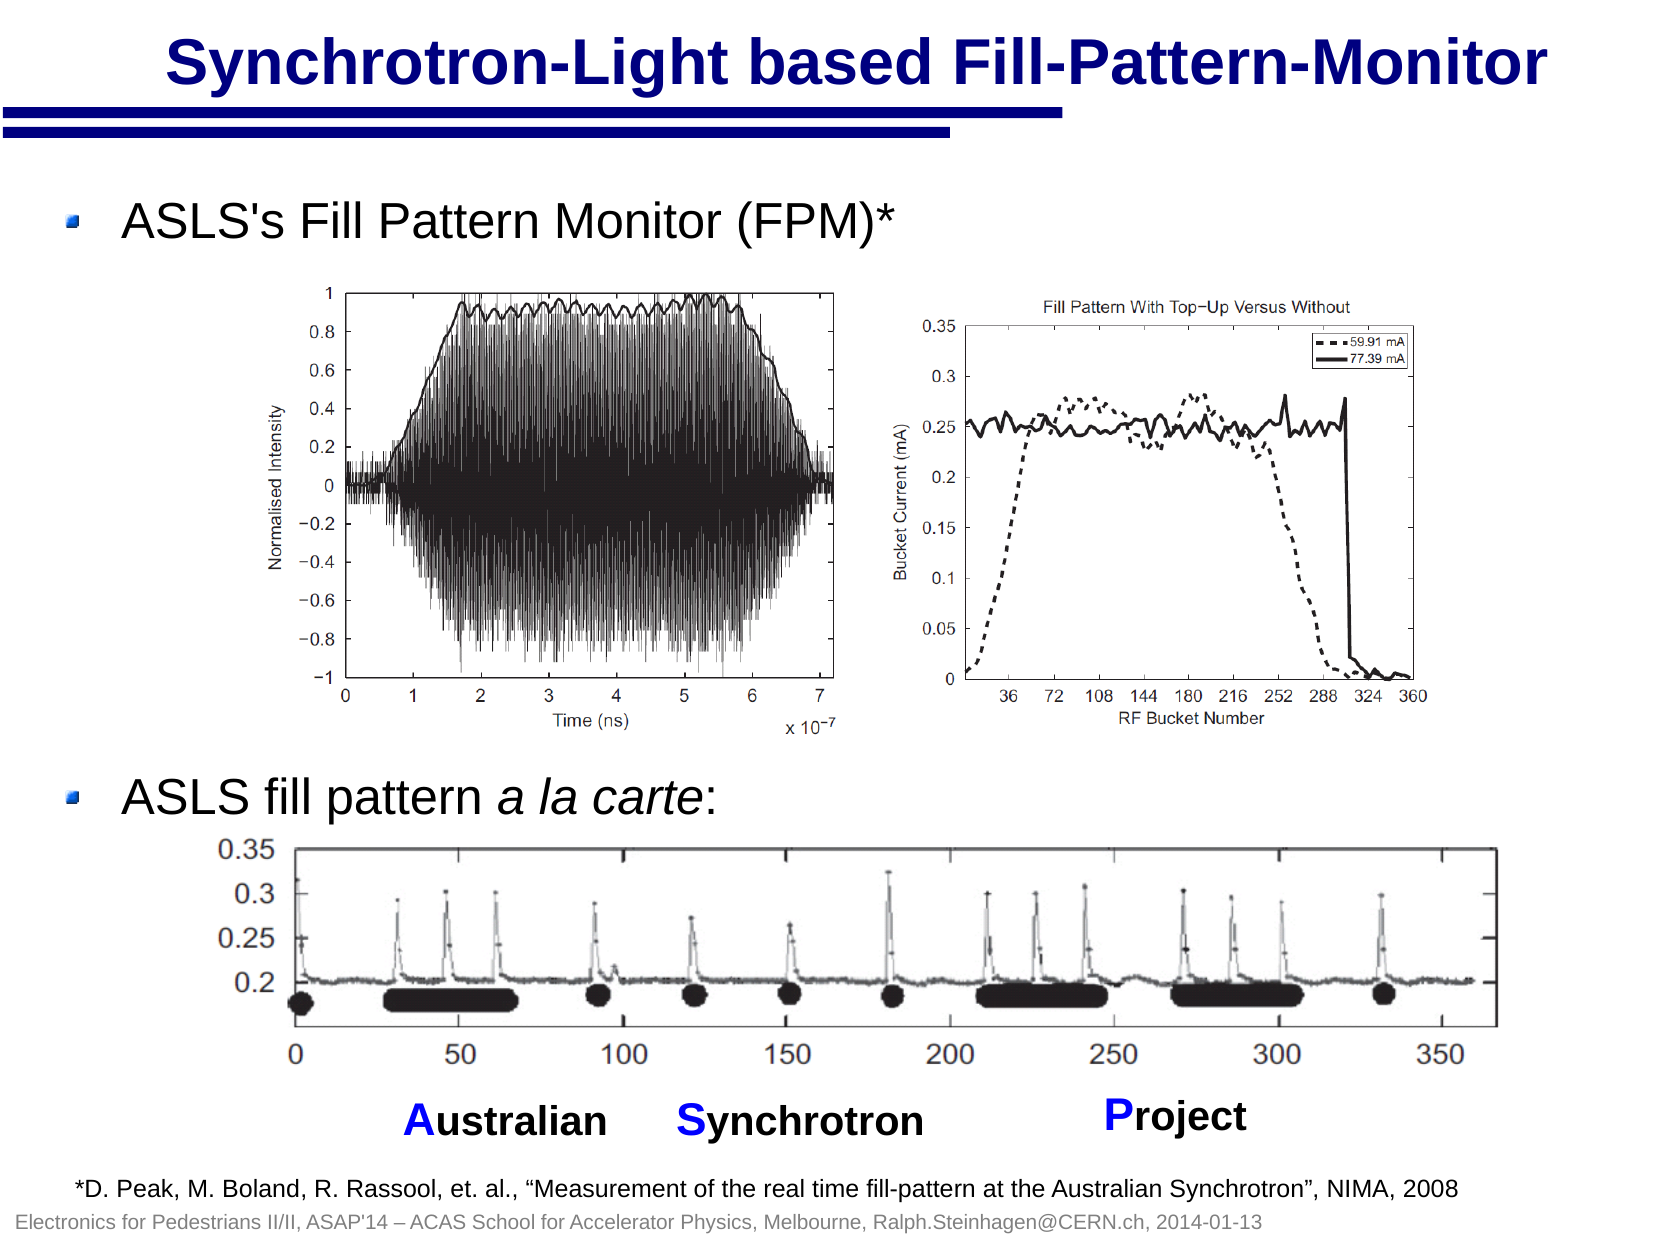

# Synchrotron-Light based Fill-Pattern-Monitor
ASLS's Fill Pattern Monitor (FPM)*
ASLS fill pattern a la carte:
Project
Australian
Synchrotron
*D. Peak, M. Boland, R. Rassool, et. al., “Measurement of the real time fill-pattern at the Australian Synchrotron”, NIMA, 2008